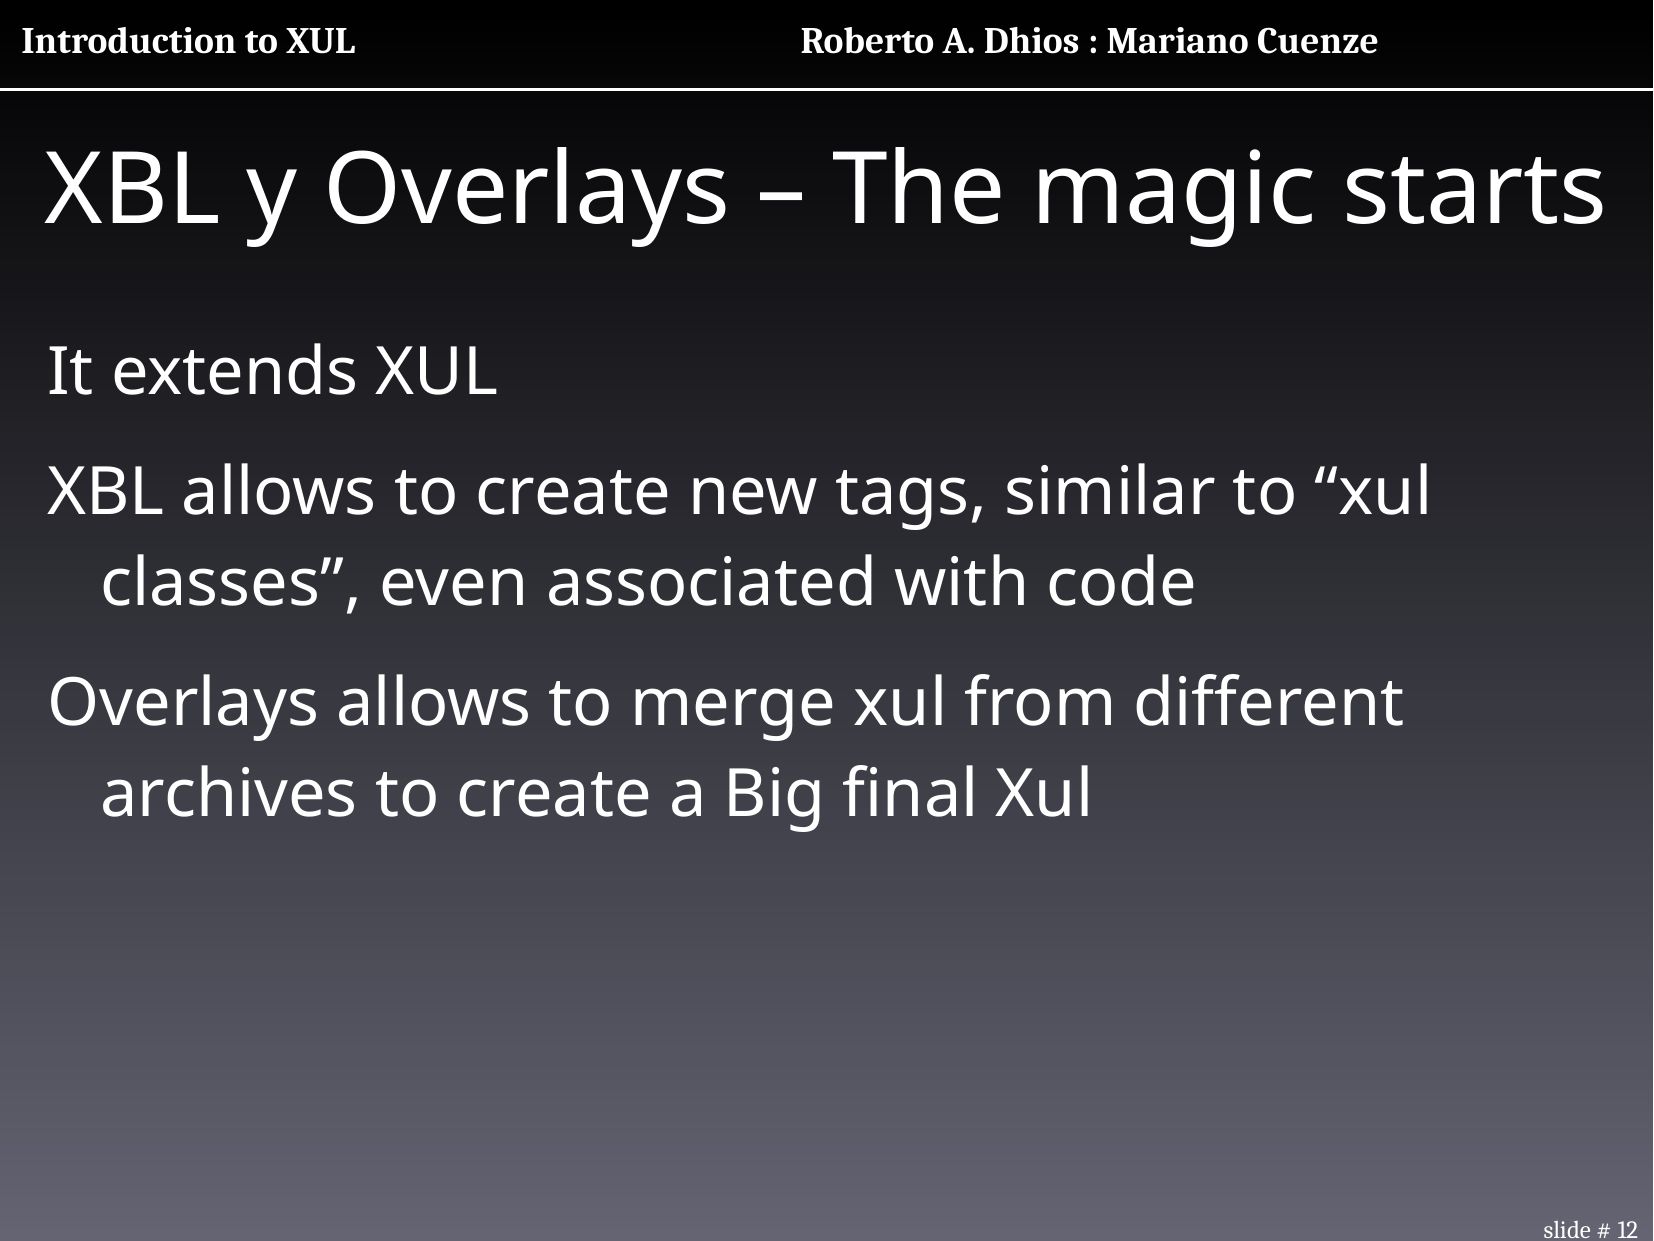

Introduction to XUL						 Roberto A. Dhios : Mariano Cuenze
# XBL y Overlays – The magic starts
It extends XUL
XBL allows to create new tags, similar to “xul classes”, even associated with code
Overlays allows to merge xul from different archives to create a Big final Xul